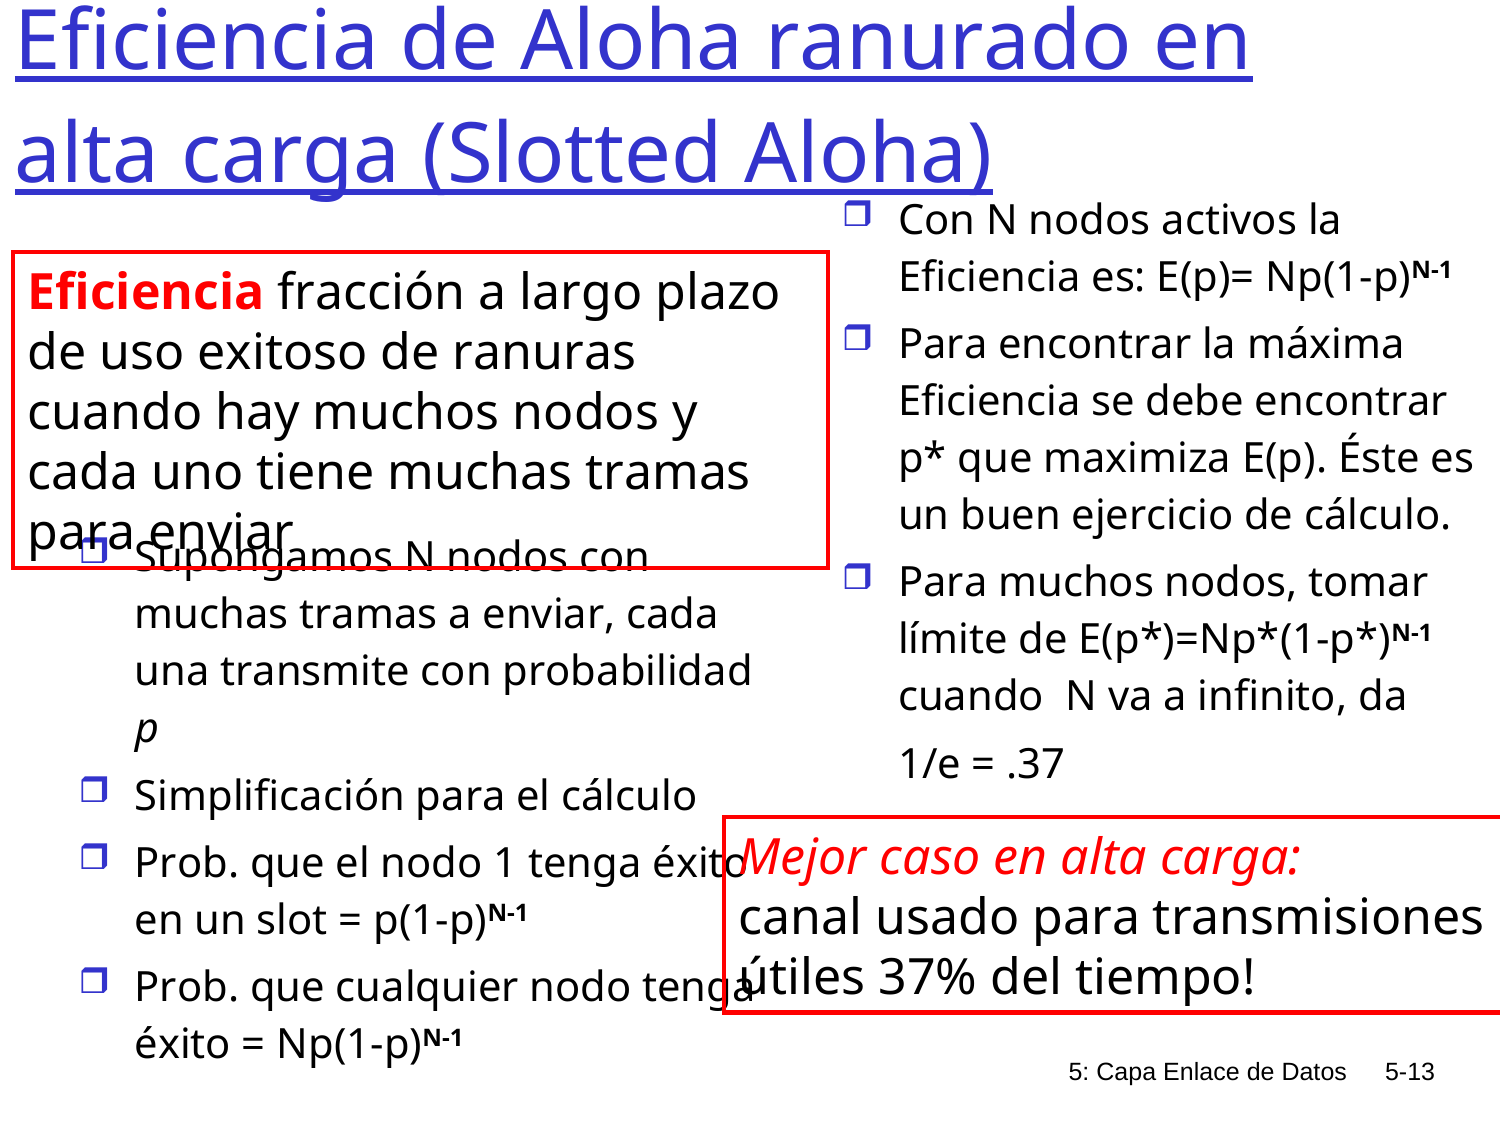

# Eficiencia de Aloha ranurado en alta carga (Slotted Aloha)
Con N nodos activos la Eficiencia es: E(p)= Np(1-p)N-1
Para encontrar la máxima Eficiencia se debe encontrar p* que maximiza E(p). Éste es un buen ejercicio de cálculo.
Para muchos nodos, tomar límite de E(p*)=Np*(1-p*)N-1 cuando N va a infinito, da
	1/e = .37
Eficiencia fracción a largo plazo de uso exitoso de ranuras cuando hay muchos nodos y cada uno tiene muchas tramas para enviar
Supongamos N nodos con muchas tramas a enviar, cada una transmite con probabilidad p
Simplificación para el cálculo
Prob. que el nodo 1 tenga éxito en un slot = p(1-p)N-1
Prob. que cualquier nodo tenga éxito = Np(1-p)N-1
Mejor caso en alta carga:
canal usado para transmisiones
útiles 37% del tiempo!
13